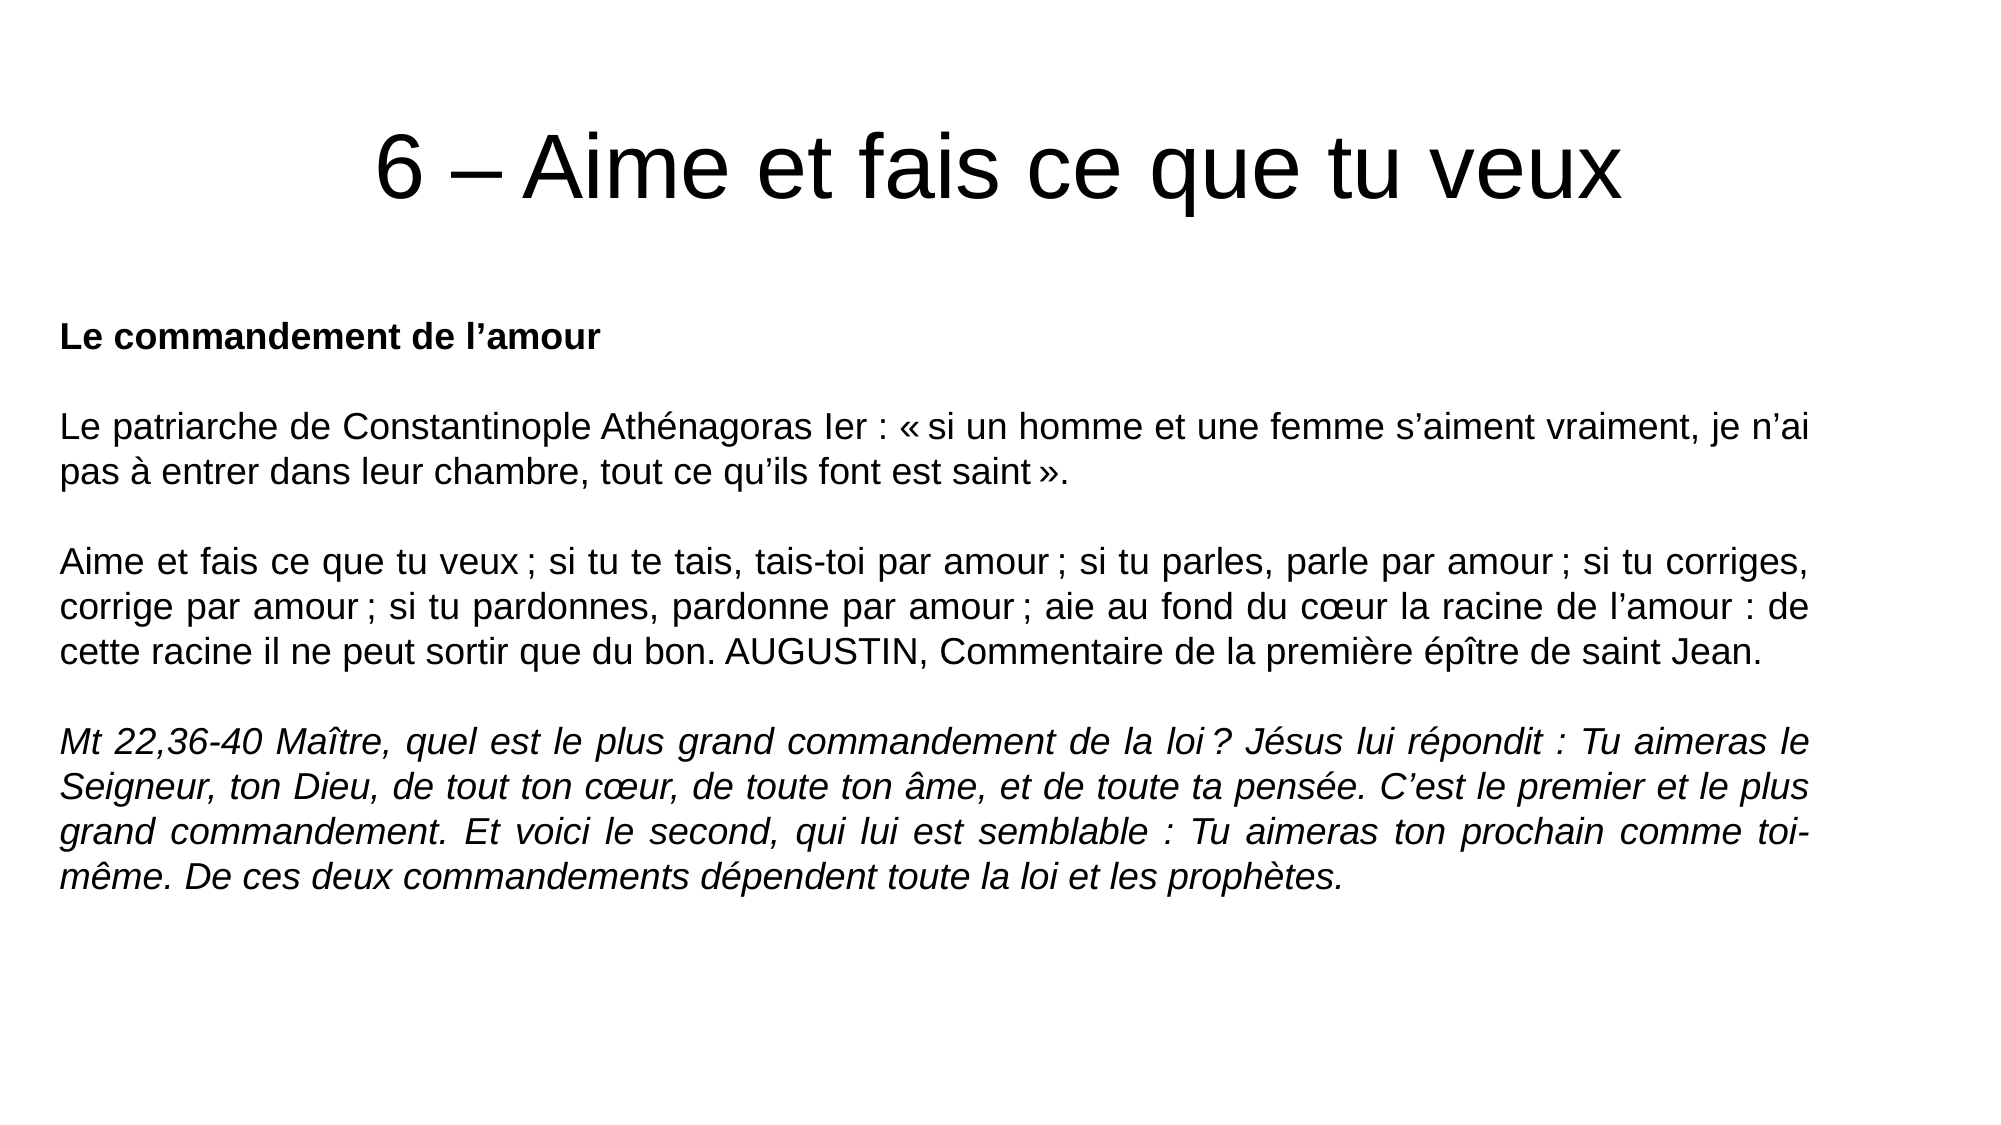

# 6 – Aime et fais ce que tu veux
Le commandement de l’amour
Le patriarche de Constantinople Athénagoras Ier : « si un homme et une femme s’aiment vraiment, je n’ai pas à entrer dans leur chambre, tout ce qu’ils font est saint ».
Aime et fais ce que tu veux ; si tu te tais, tais-toi par amour ; si tu parles, parle par amour ; si tu corriges, corrige par amour ; si tu pardonnes, pardonne par amour ; aie au fond du cœur la racine de l’amour : de cette racine il ne peut sortir que du bon. AUGUSTIN, Commentaire de la première épître de saint Jean.
Mt 22,36-40 Maître, quel est le plus grand commandement de la loi ? Jésus lui répondit : Tu aimeras le Seigneur, ton Dieu, de tout ton cœur, de toute ton âme, et de toute ta pensée. C’est le premier et le plus grand commandement. Et voici le second, qui lui est semblable : Tu aimeras ton prochain comme toi-même. De ces deux commandements dépendent toute la loi et les prophètes.